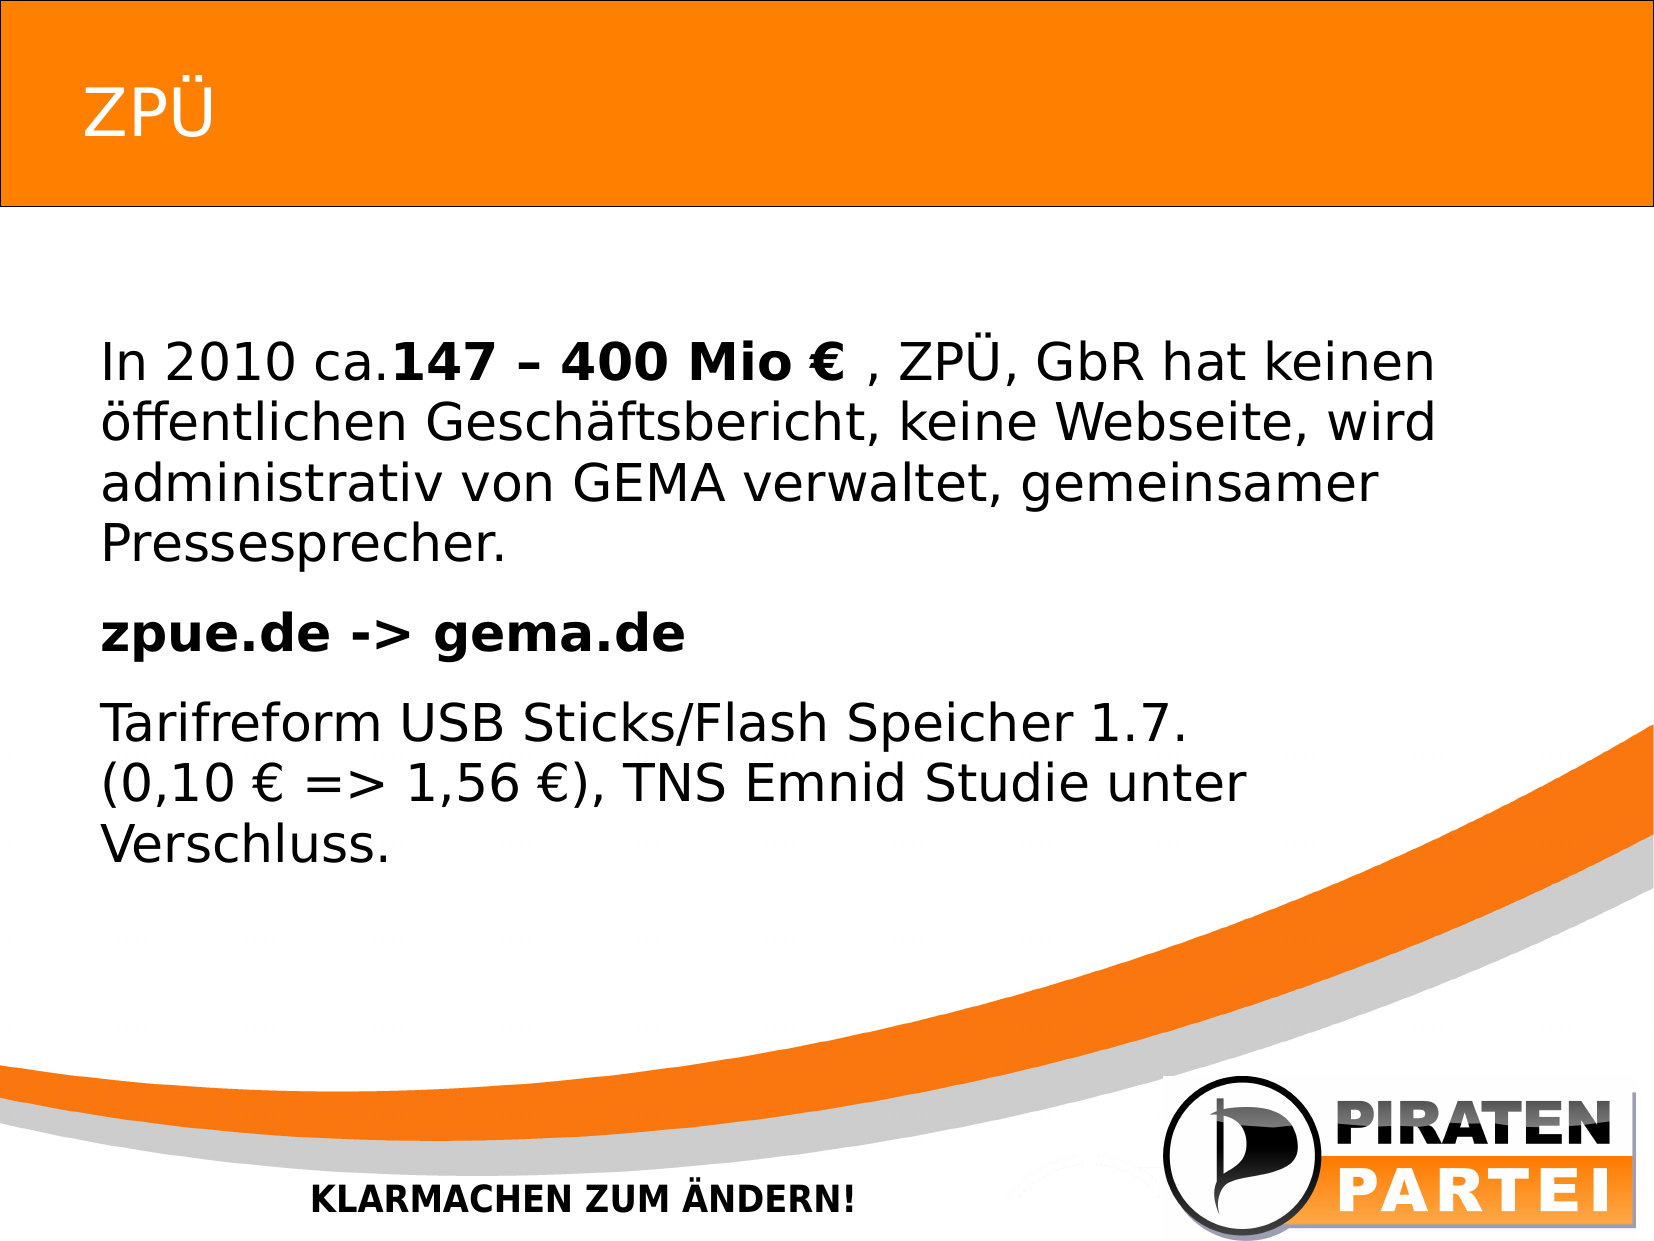

# ZPÜ
In 2010 ca.147 – 400 Mio € , ZPÜ, GbR hat keinen öffentlichen Geschäftsbericht, keine Webseite, wird administrativ von GEMA verwaltet, gemeinsamer Pressesprecher.
zpue.de -> gema.de
Tarifreform USB Sticks/Flash Speicher 1.7. (0,10 € => 1,56 €), TNS Emnid Studie unter Verschluss.